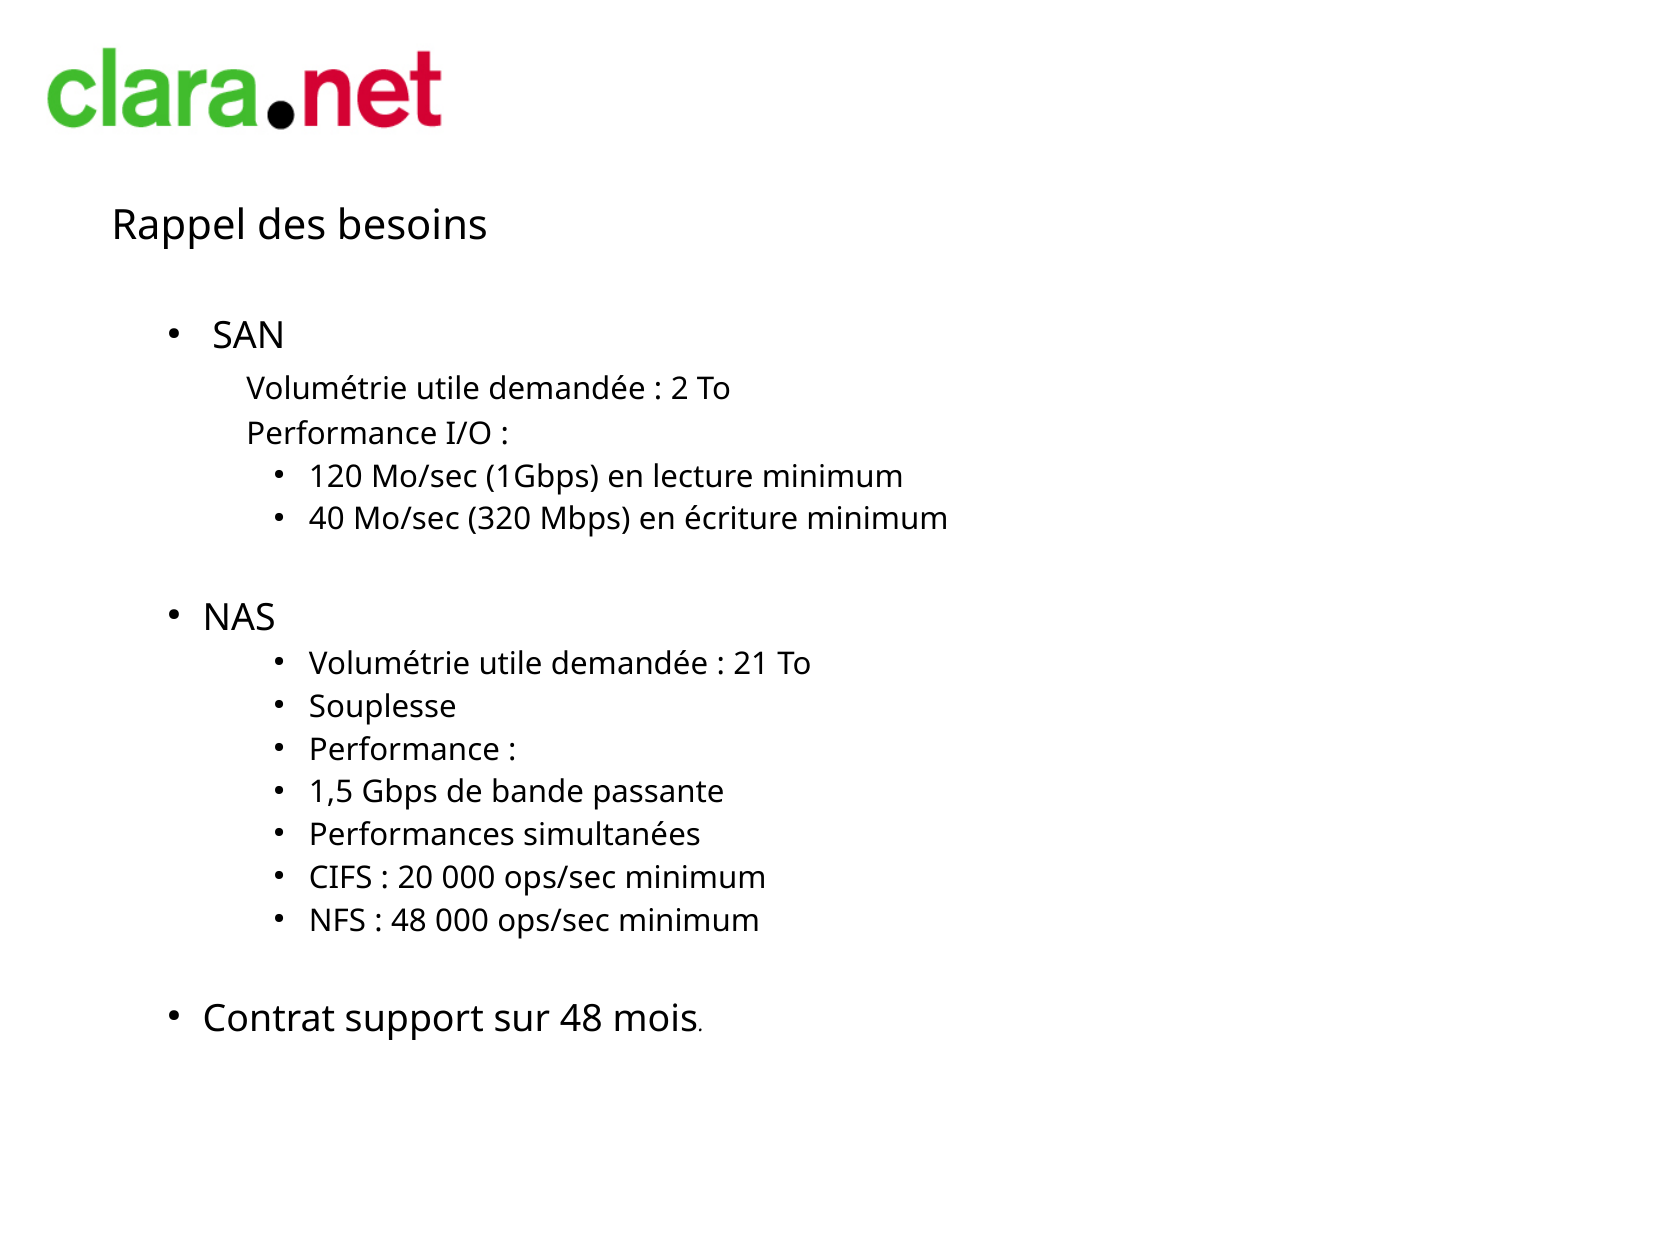

Rappel des besoins
 SAN
		Volumétrie utile demandée : 2 To
		Performance I/O :
120 Mo/sec (1Gbps) en lecture minimum
40 Mo/sec (320 Mbps) en écriture minimum
NAS
Volumétrie utile demandée : 21 To
Souplesse
Performance :
1,5 Gbps de bande passante
Performances simultanées
CIFS : 20 000 ops/sec minimum
NFS : 48 000 ops/sec minimum
Contrat support sur 48 mois.